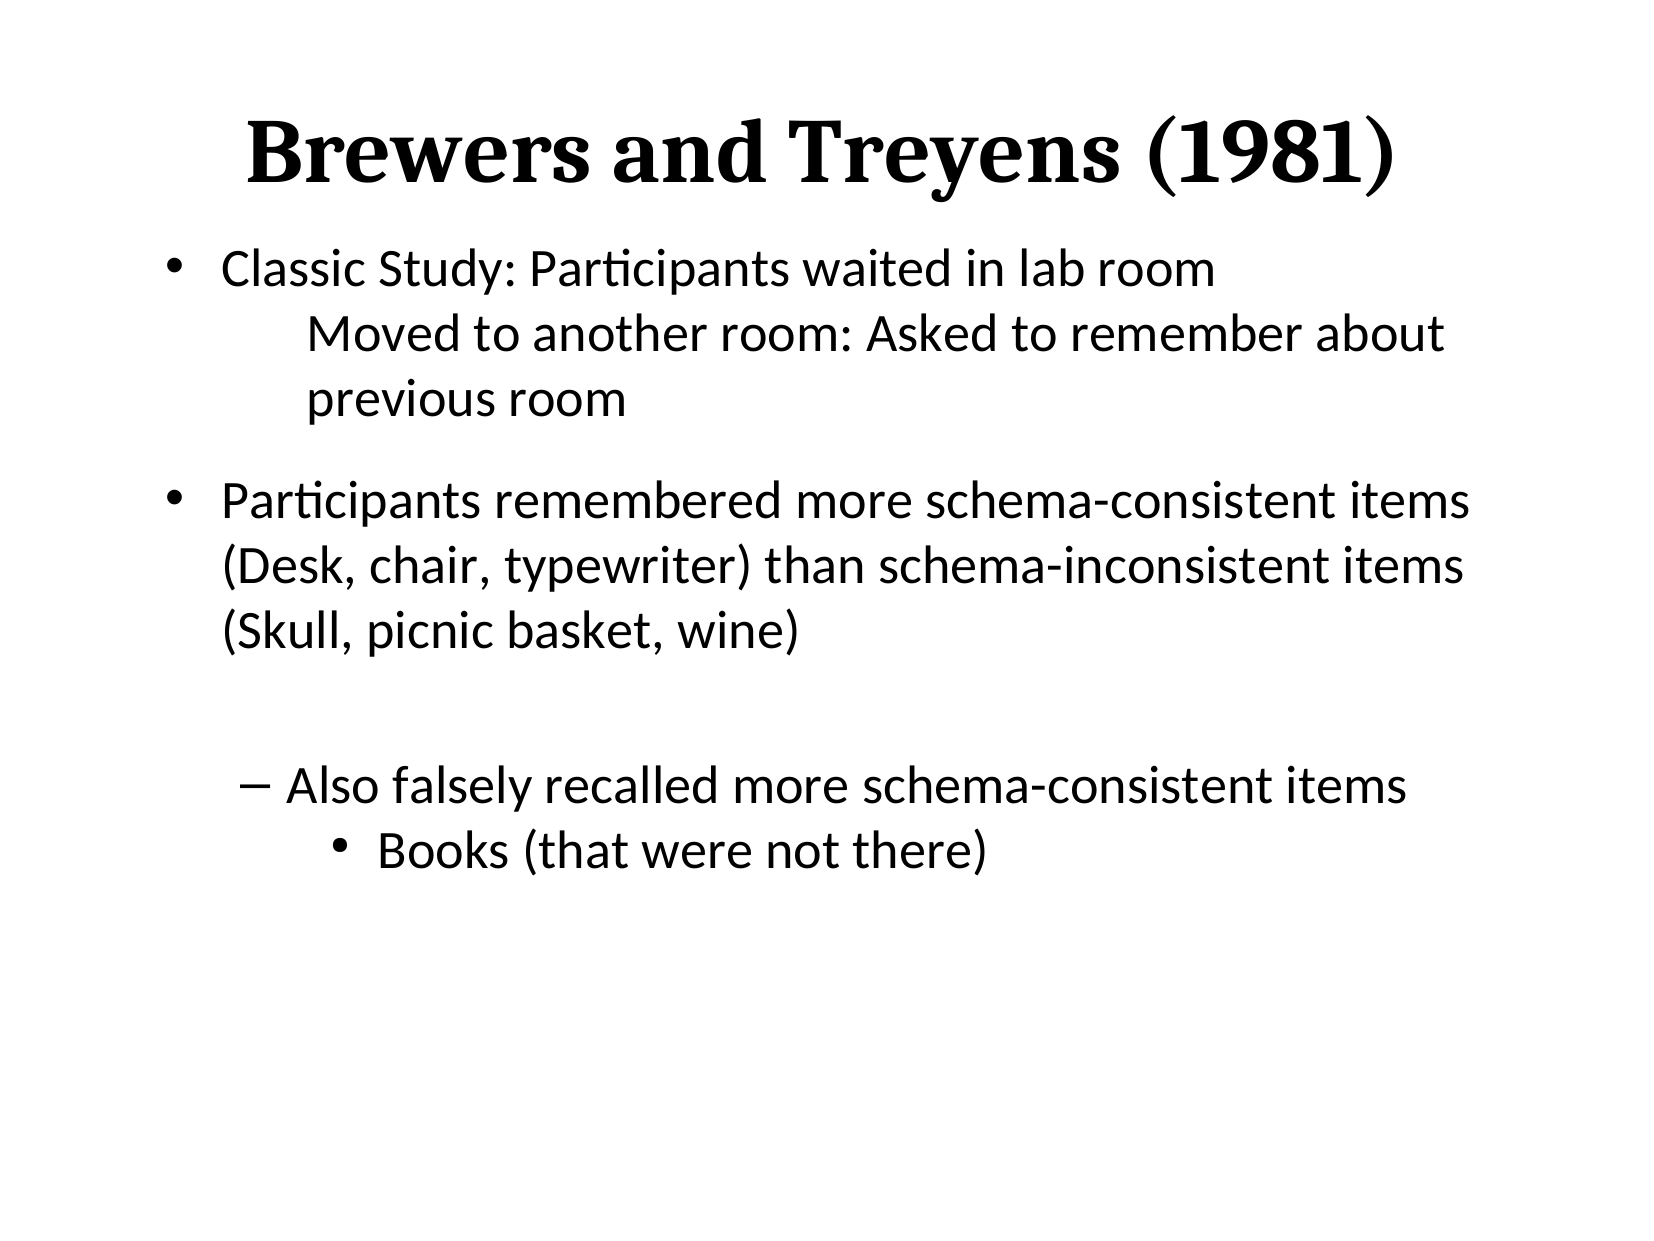

# Brewers and Treyens (1981)
Classic Study: Participants waited in lab room
Moved to another room: Asked to remember about previous room
Participants remembered more schema-consistent items (Desk, chair, typewriter) than schema-inconsistent items (Skull, picnic basket, wine)
Also falsely recalled more schema-consistent items
Books (that were not there)